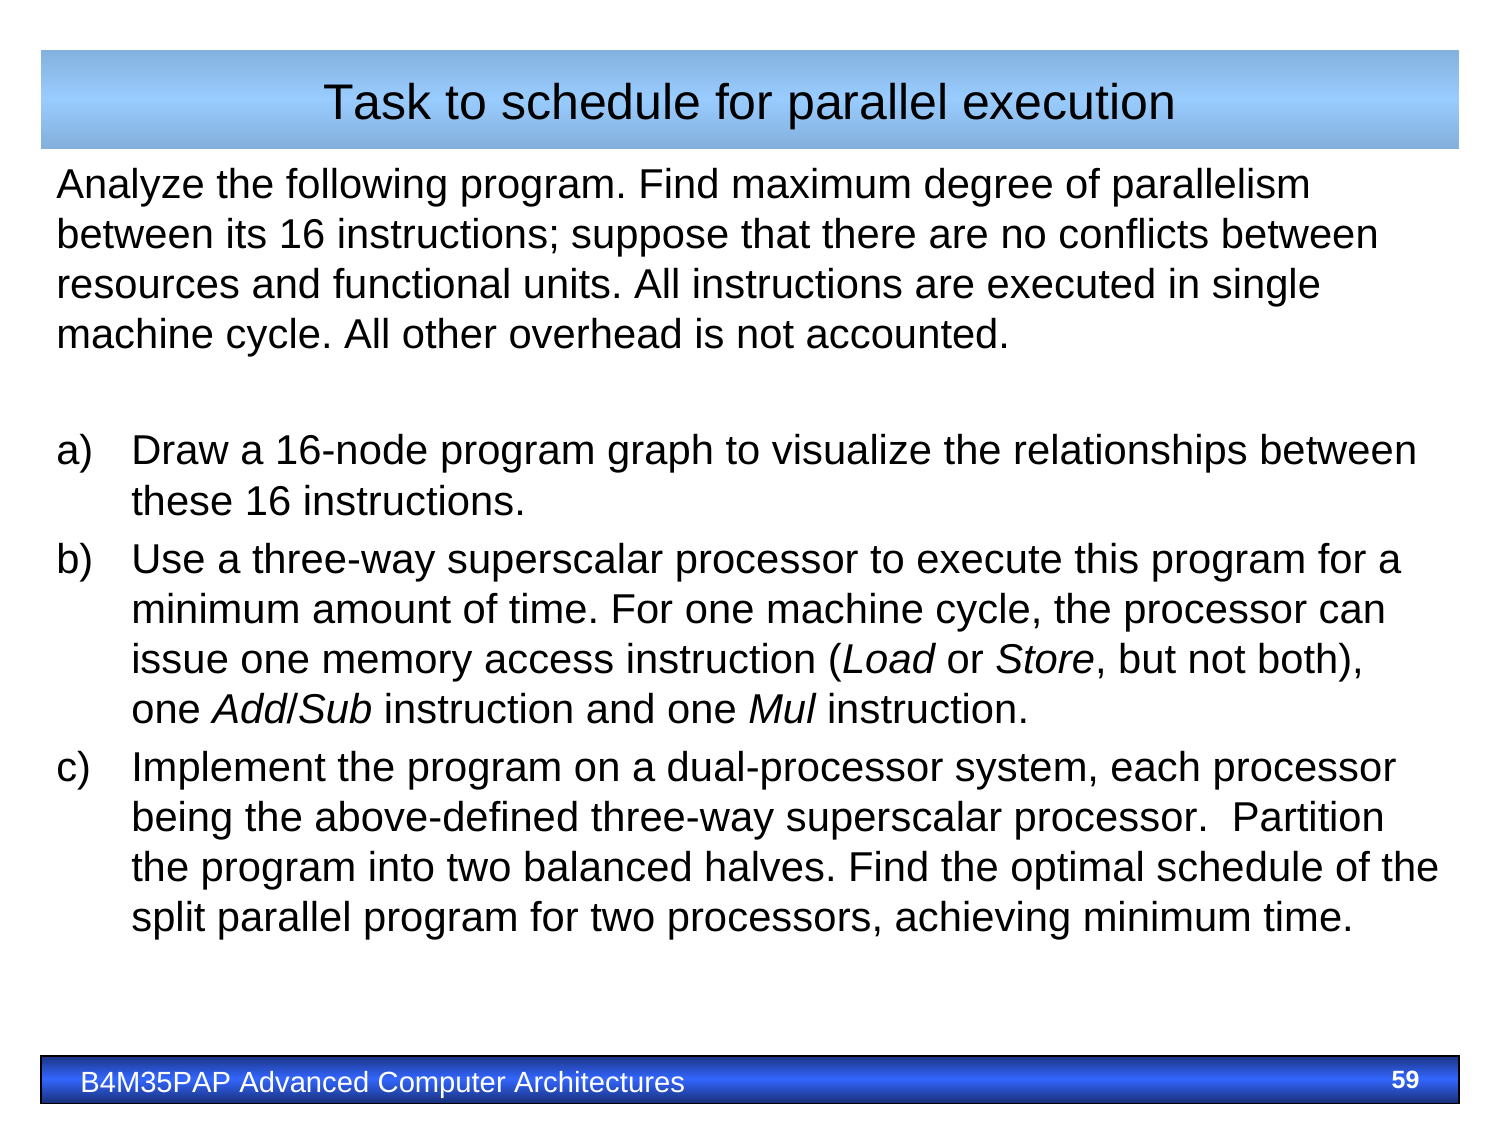

# Task to schedule for parallel execution
Analyze the following program. Find maximum degree of parallelism between its 16 instructions; suppose that there are no conflicts between resources and functional units. All instructions are executed in single machine cycle. All other overhead is not accounted.
Draw a 16-node program graph to visualize the relationships between these 16 instructions.
Use a three-way superscalar processor to execute this program for a minimum amount of time. For one machine cycle, the processor can issue one memory access instruction (Load or Store, but not both), one Add/Sub instruction and one Mul instruction.
Implement the program on a dual-processor system, each processor being the above-defined three-way superscalar processor. Partition the program into two balanced halves. Find the optimal schedule of the split parallel program for two processors, achieving minimum time.